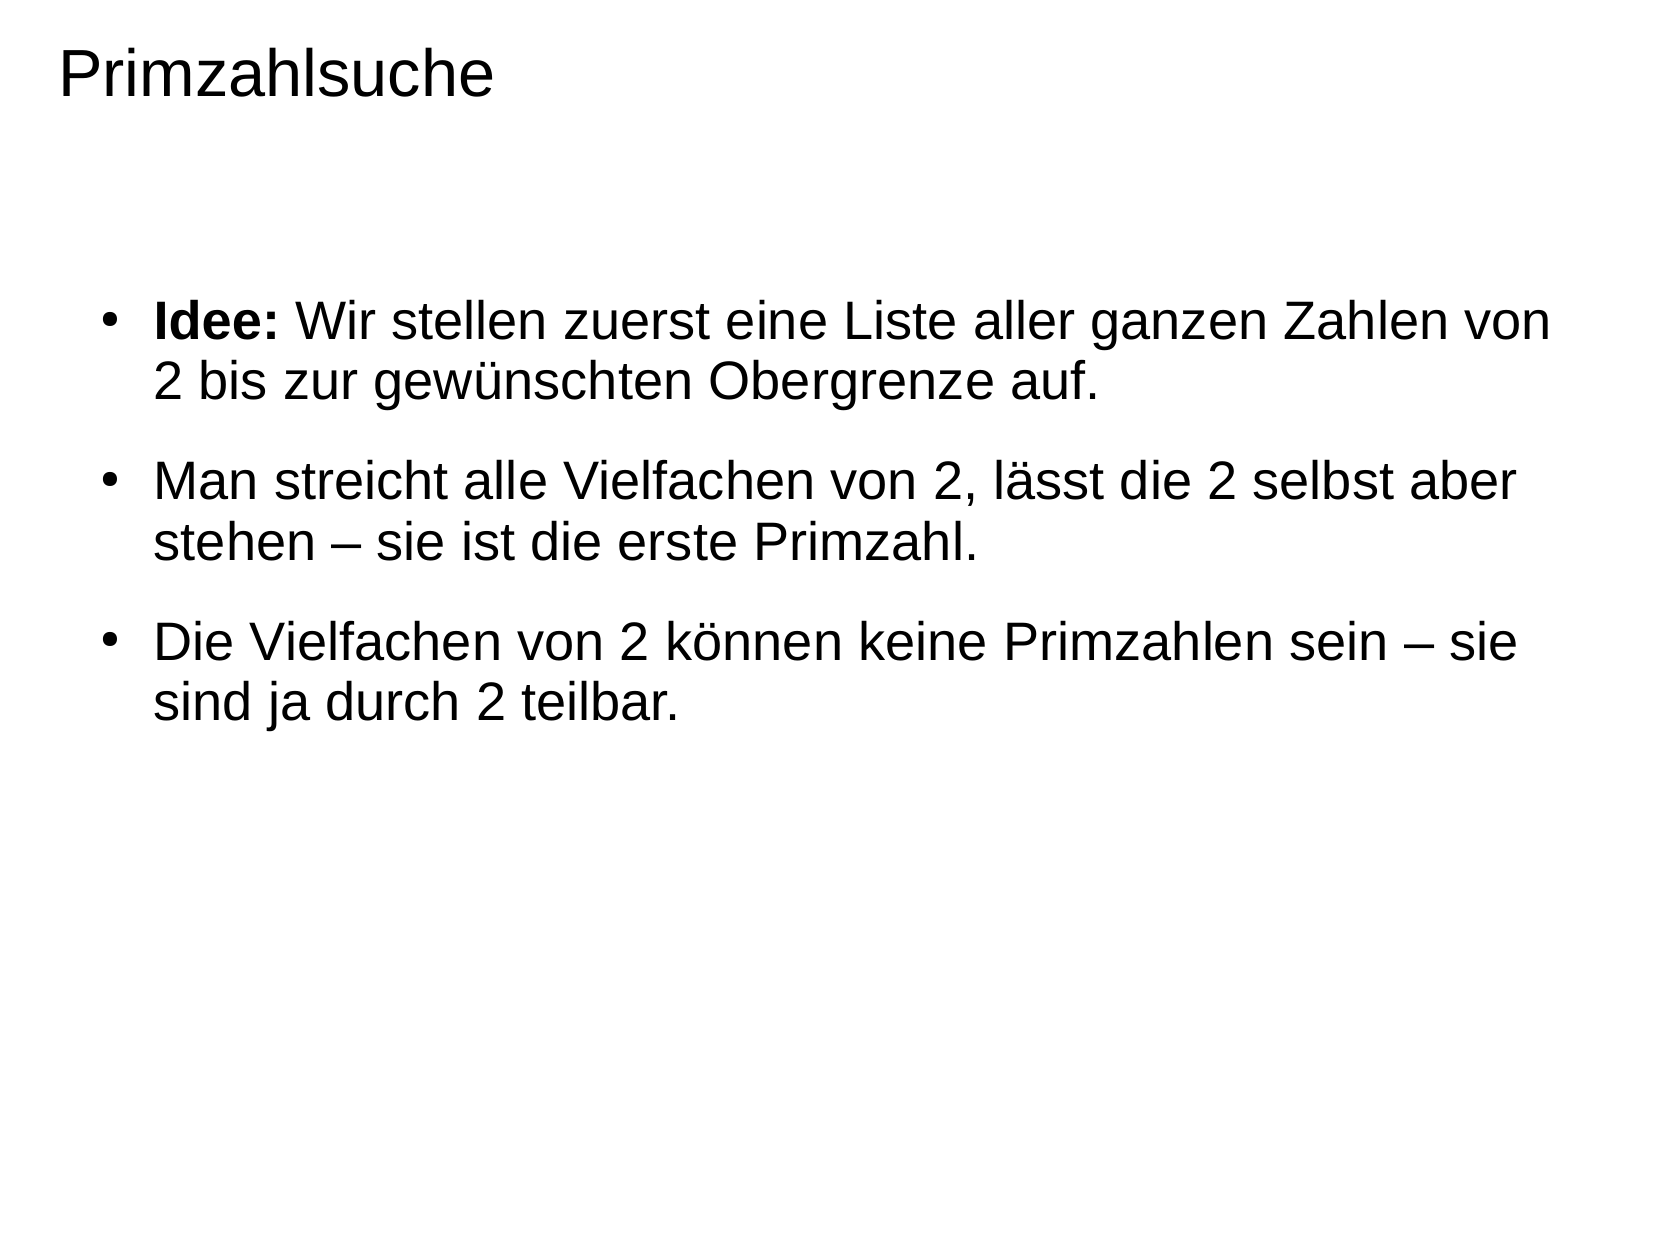

Primzahlsuche
# Idee: Wir stellen zuerst eine Liste aller ganzen Zahlen von 2 bis zur gewünschten Obergrenze auf.
Man streicht alle Vielfachen von 2, lässt die 2 selbst aber stehen – sie ist die erste Primzahl.
Die Vielfachen von 2 können keine Primzahlen sein – sie sind ja durch 2 teilbar.